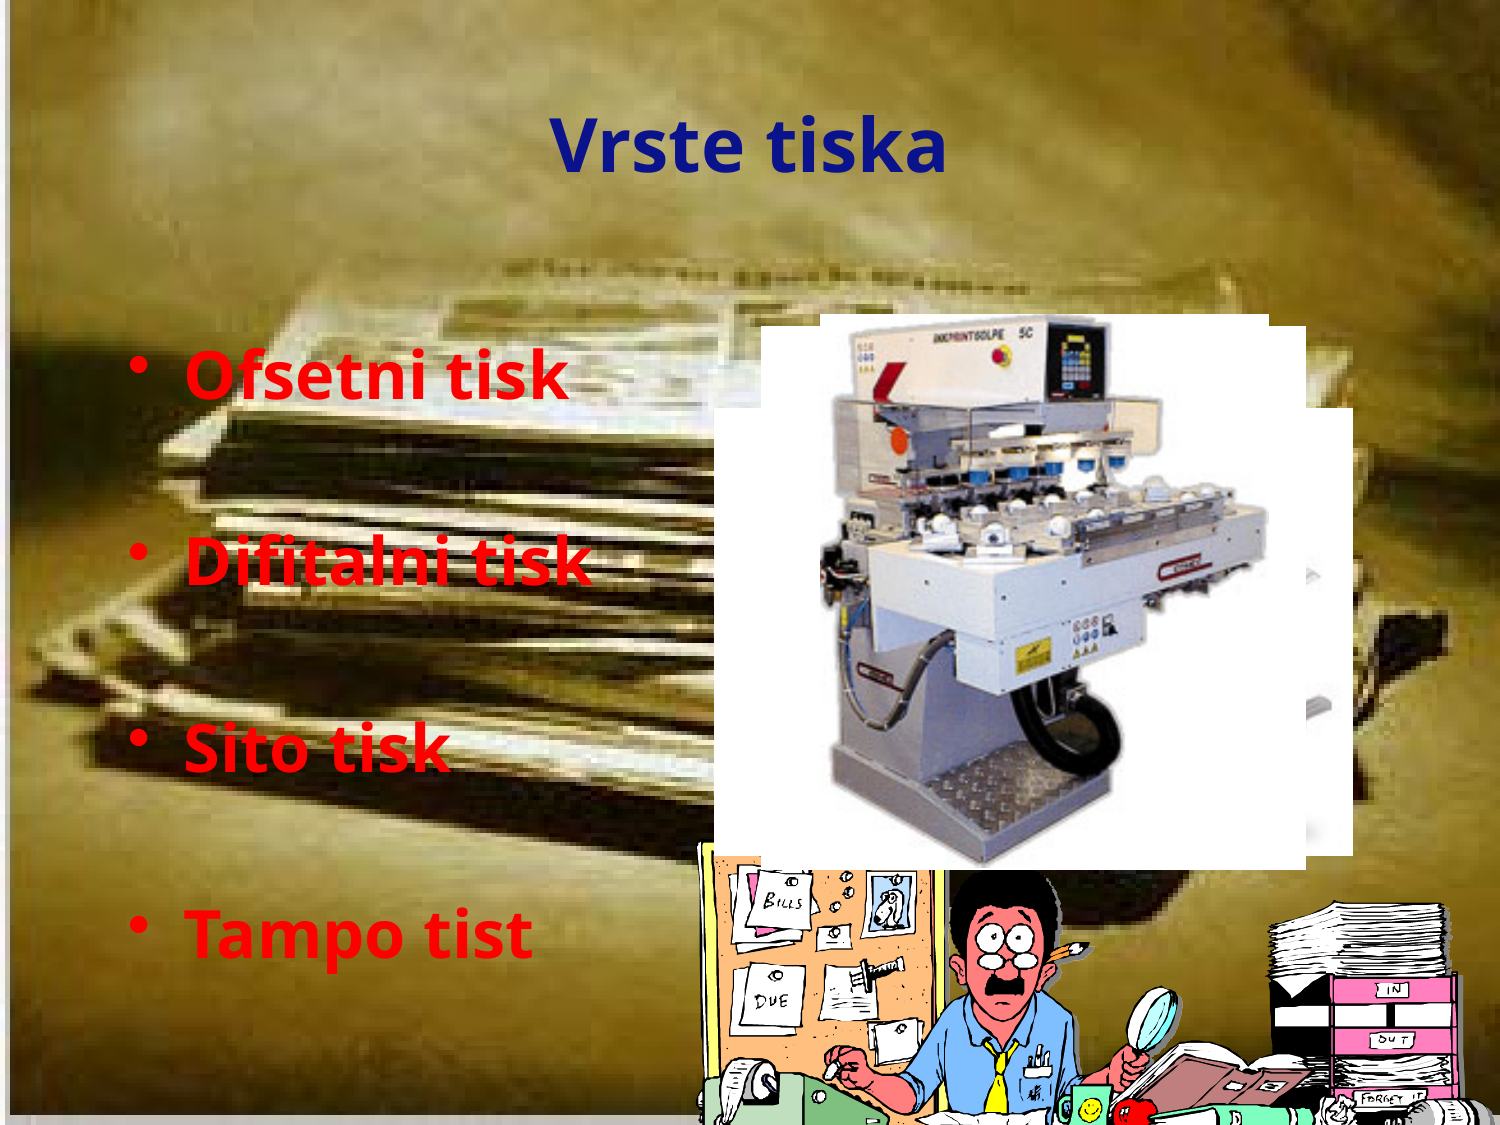

Vrste tiska
# Ofsetni tisk
Difitalni tisk
Sito tisk
Tampo tist